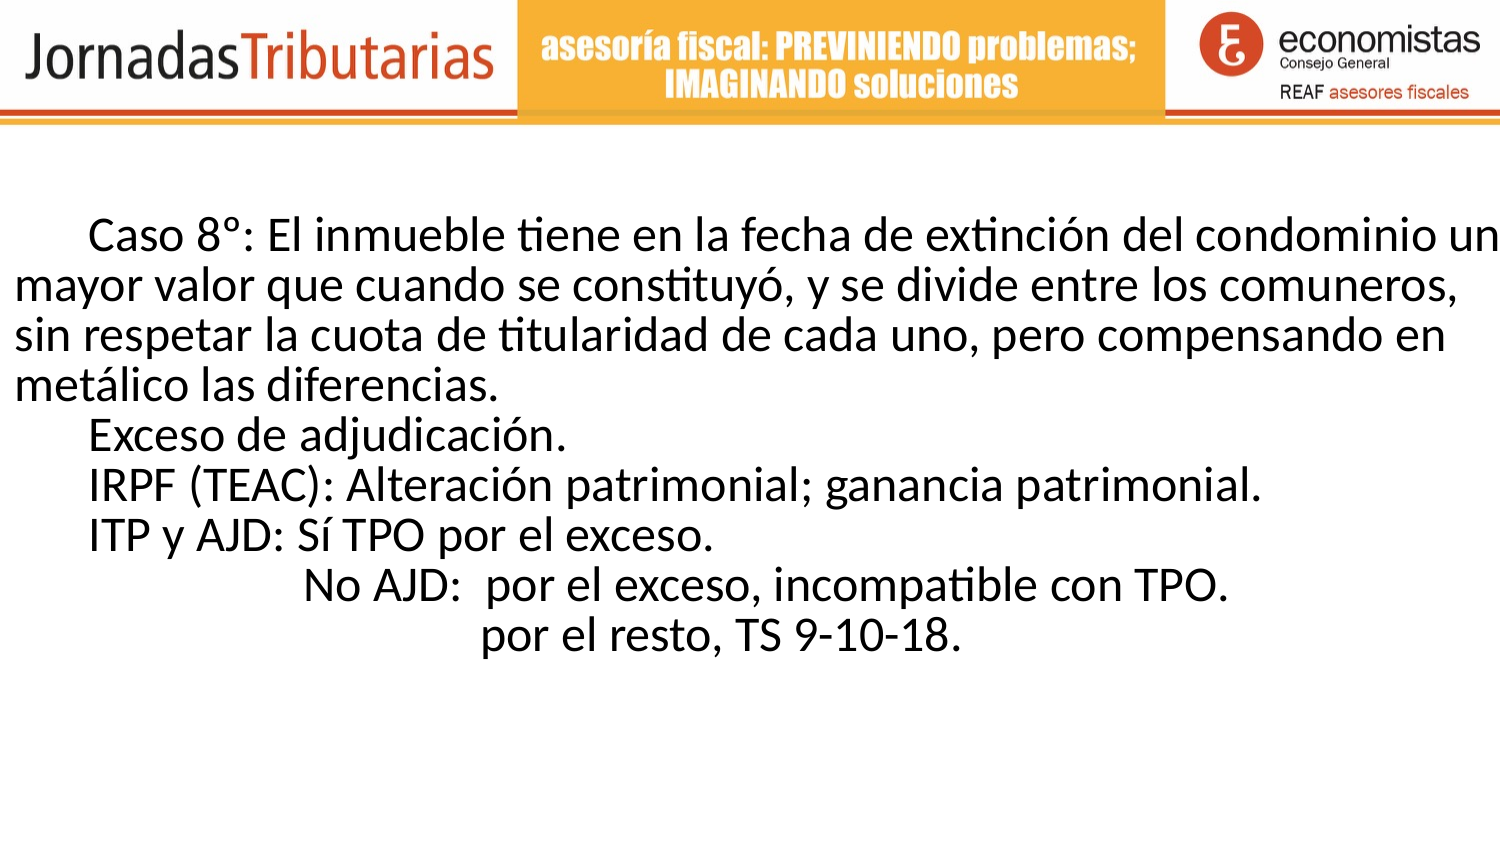

Caso 8º: El inmueble tiene en la fecha de extinción del condominio un mayor valor que cuando se constituyó, y se divide entre los comuneros, sin respetar la cuota de titularidad de cada uno, pero compensando en metálico las diferencias.
	Exceso de adjudicación.
	IRPF (TEAC): Alteración patrimonial; ganancia patrimonial.
	ITP y AJD: Sí TPO por el exceso.
			 No AJD: por el exceso, incompatible con TPO.
						 por el resto, TS 9-10-18.